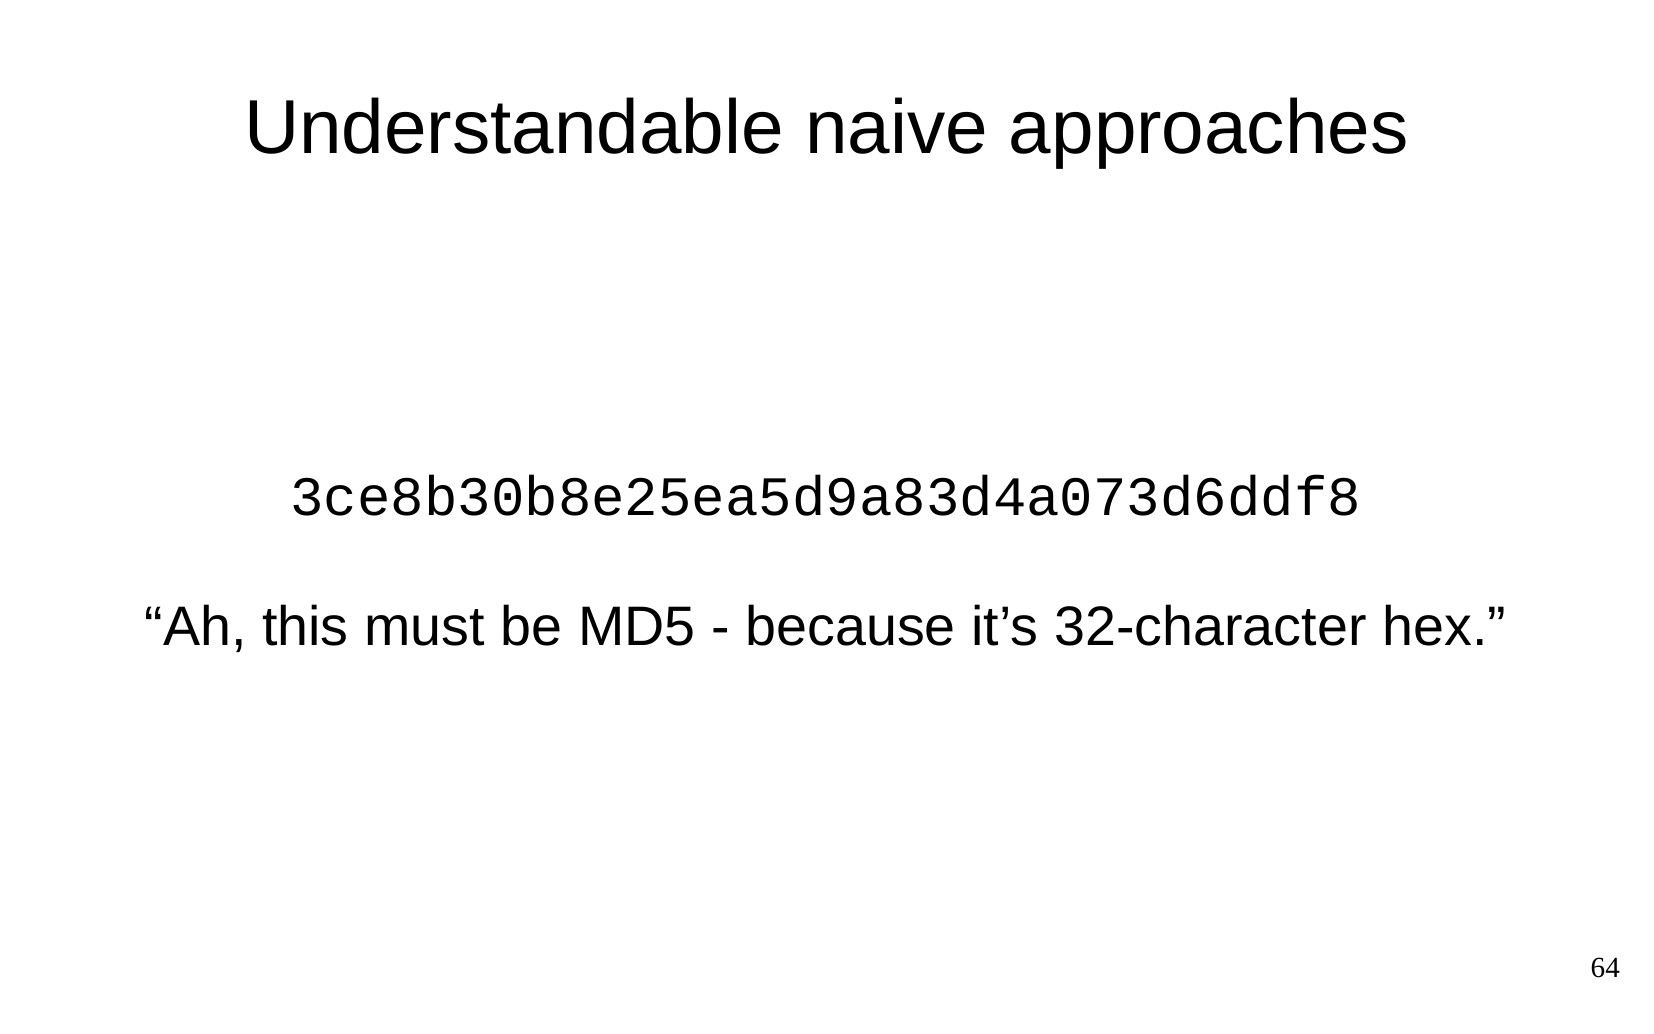

# Understandable naive approaches
3ce8b30b8e25ea5d9a83d4a073d6ddf8
“Ah, this must be MD5 - because it’s 32-character hex.”